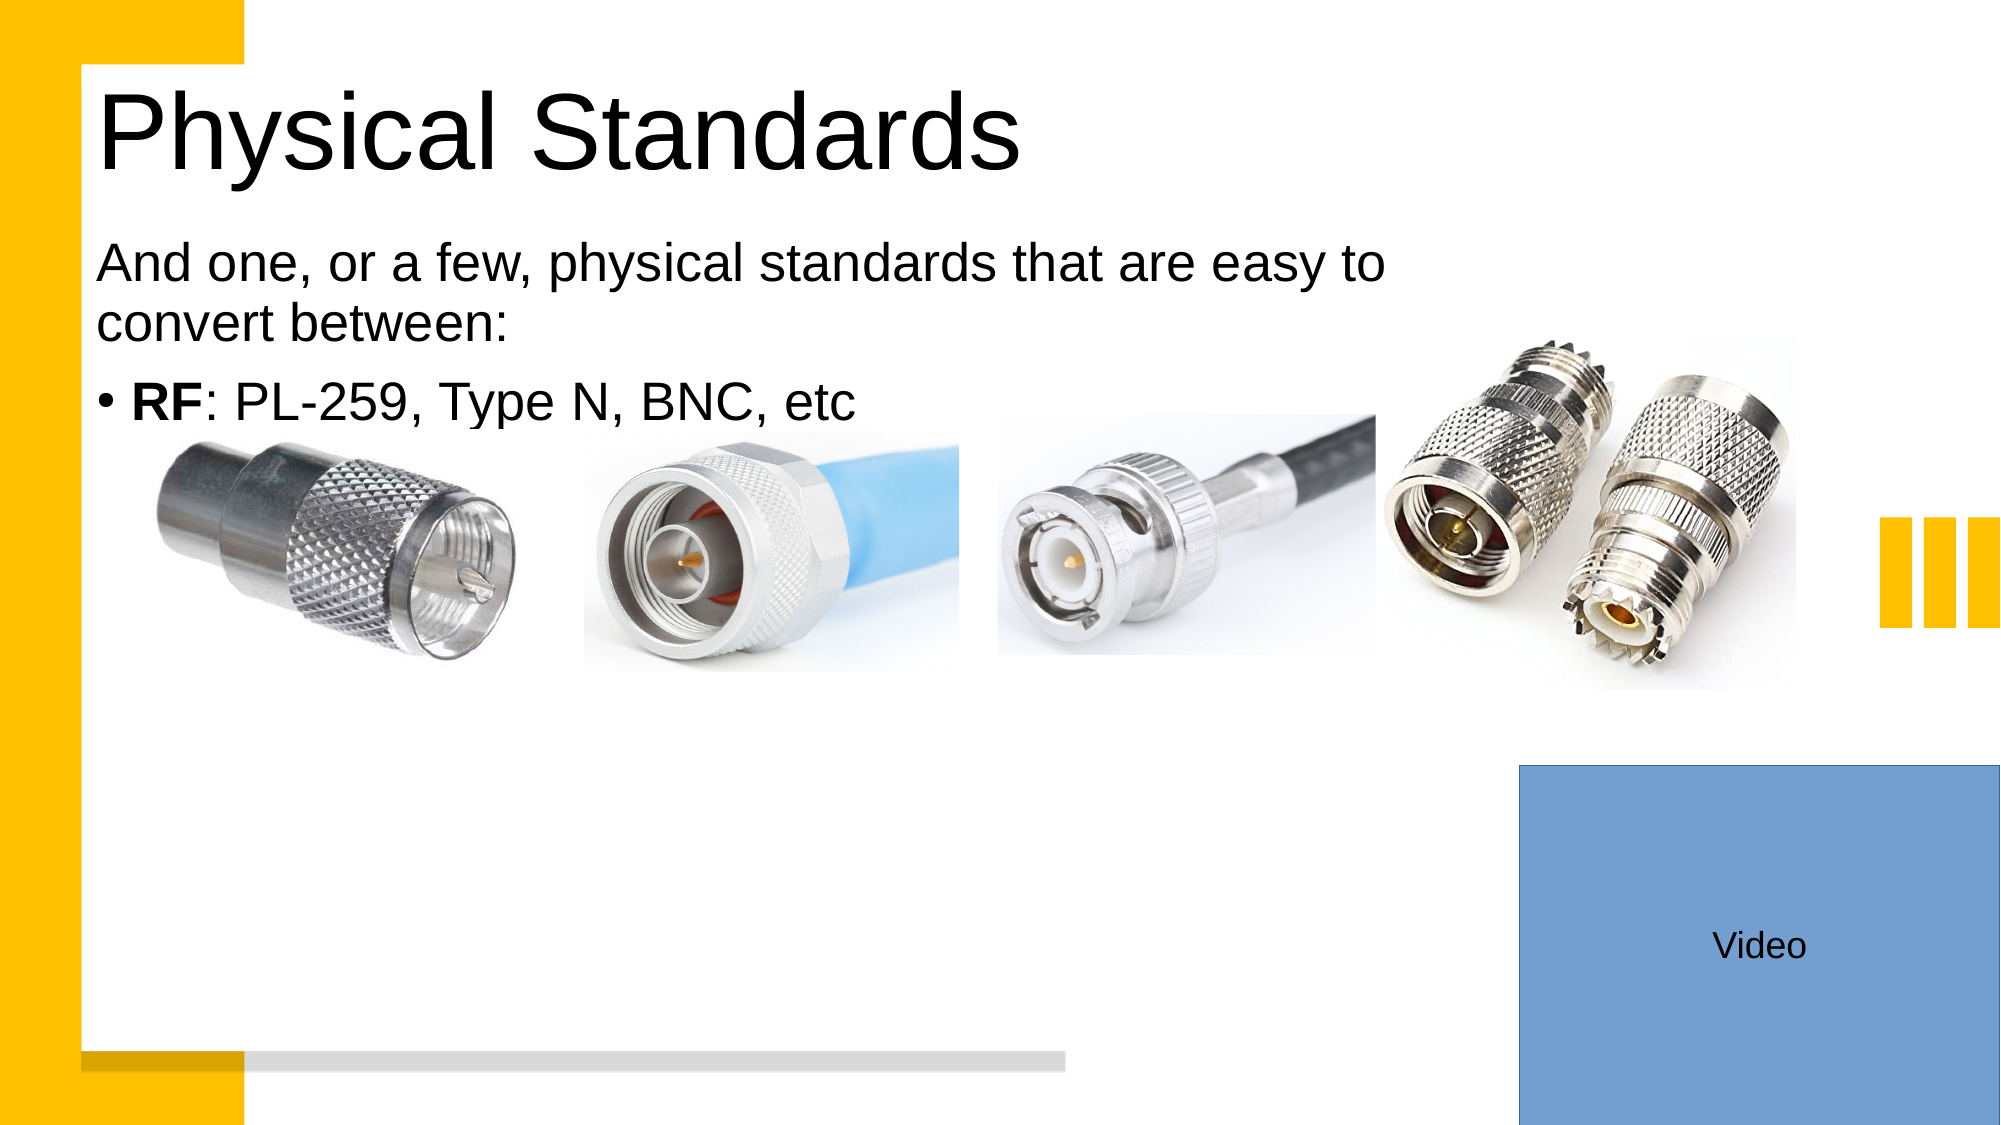

Video
Physical Standards
And one, or a few, physical standards that are easy to convert between:
RF: PL-259, Type N, BNC, etc